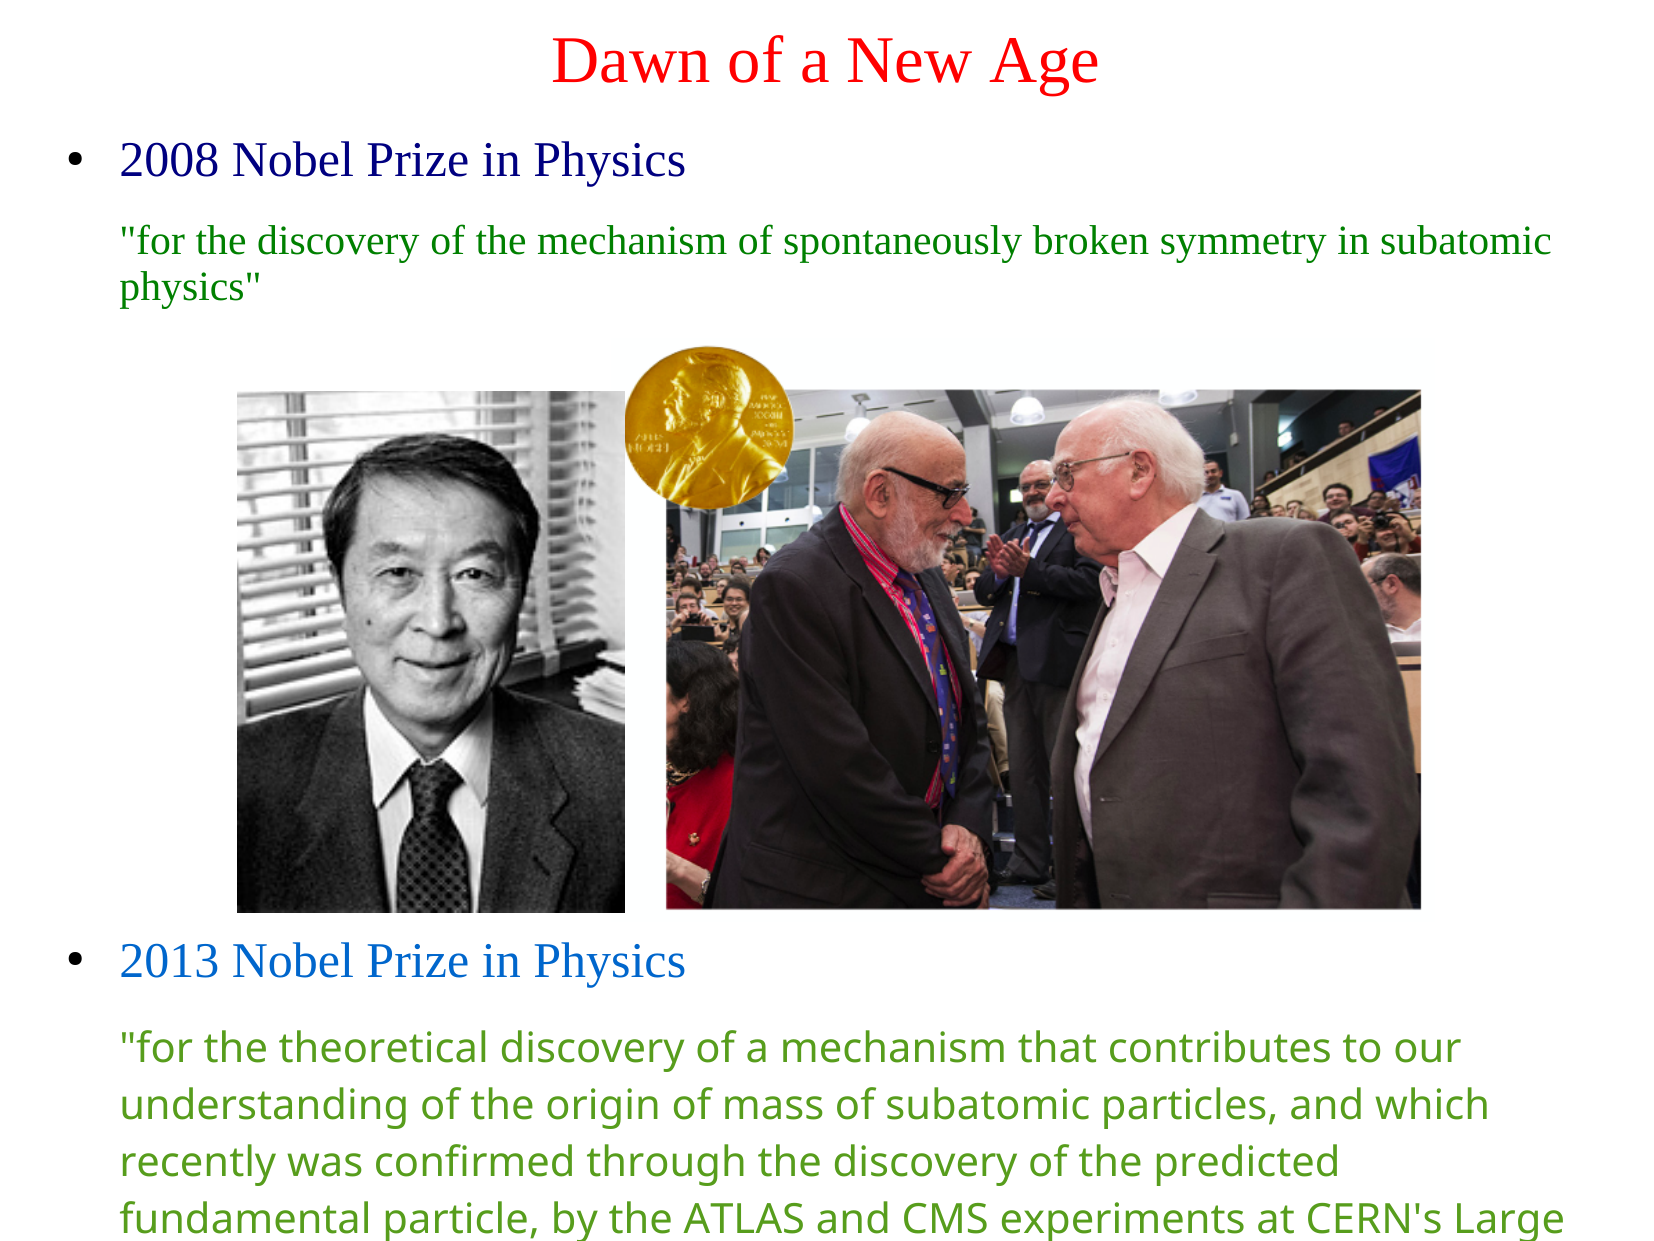

# Dawn of a New Age
2008 Nobel Prize in Physics
"for the discovery of the mechanism of spontaneously broken symmetry in subatomic physics"
2013 Nobel Prize in Physics
"for the theoretical discovery of a mechanism that contributes to our understanding of the origin of mass of subatomic particles, and which recently was confirmed through the discovery of the predicted fundamental particle, by the ATLAS and CMS experiments at CERN's Large Hadron Collider"
How to think of the vacuum as an “electroweak condensed state” ?